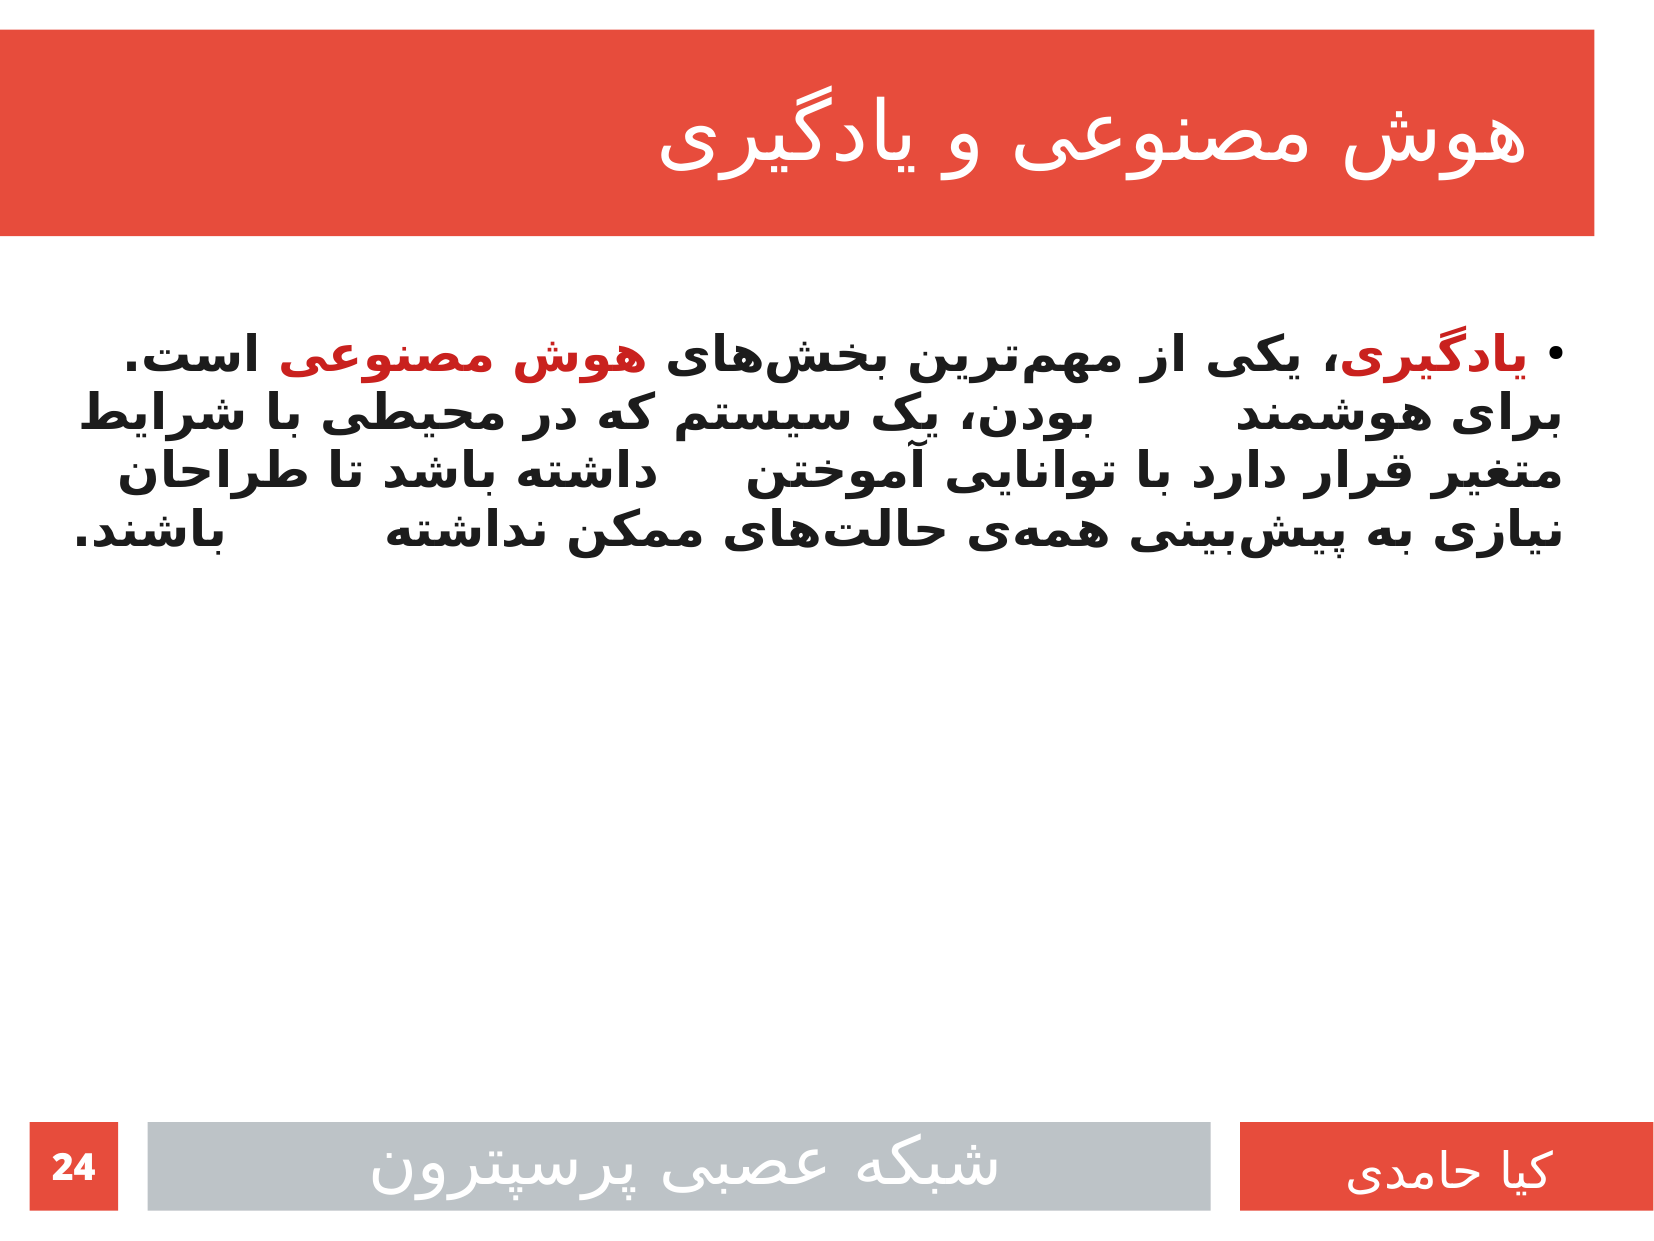

هوش مصنوعی و یادگیری
# یادگیری، یکی از مهم‌ترین بخش‌های هوش مصنوعی است. برای هوشمند بودن، یک سیستم که در محیطی با شرایط متغیر قرار دارد با توانایی آموختن داشته باشد تا طراحان نیازی به پیش‌بینی همه‌ی حالت‌های ممکن نداشته باشند.
24
 شبکه عصبی پرسپترون
کیا حامدی